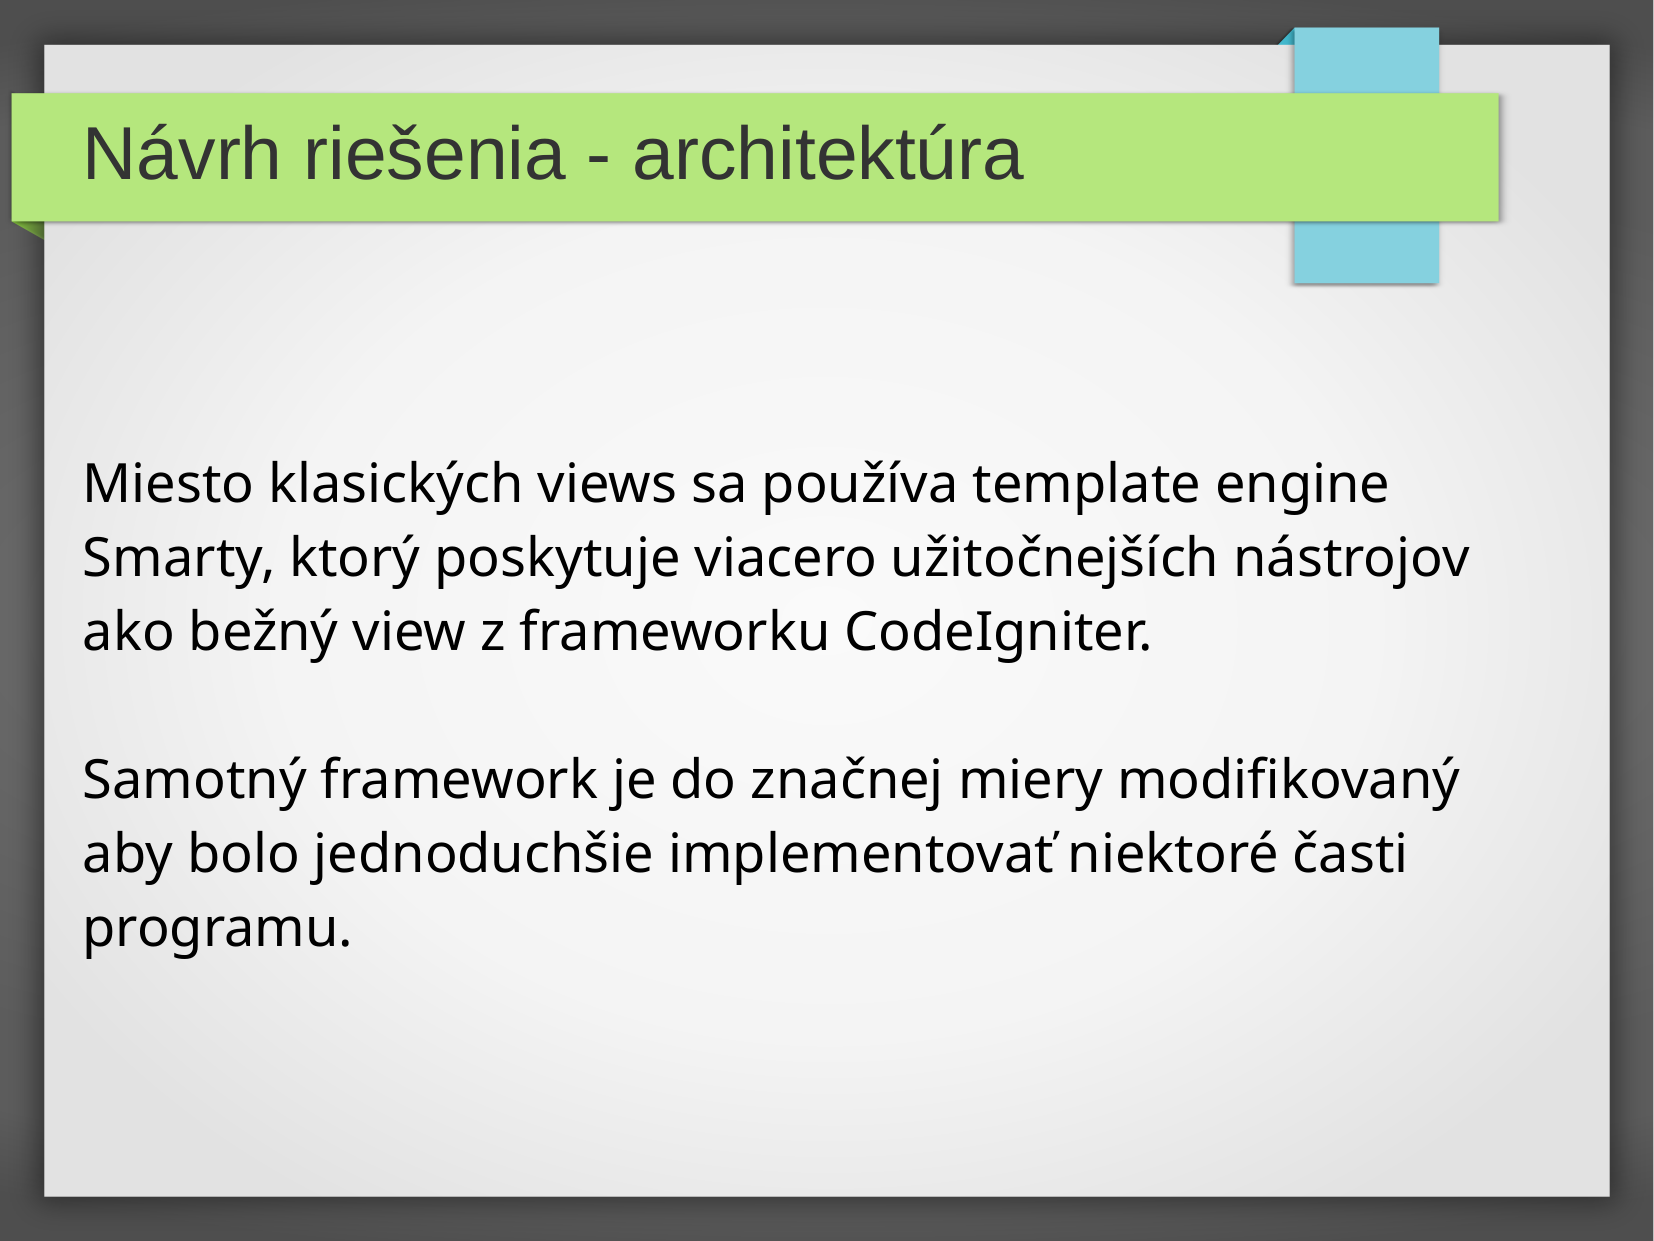

# Návrh riešenia - architektúra
Miesto klasických views sa používa template engine Smarty, ktorý poskytuje viacero užitočnejších nástrojov ako bežný view z frameworku CodeIgniter.
Samotný framework je do značnej miery modifikovaný aby bolo jednoduchšie implementovať niektoré časti programu.